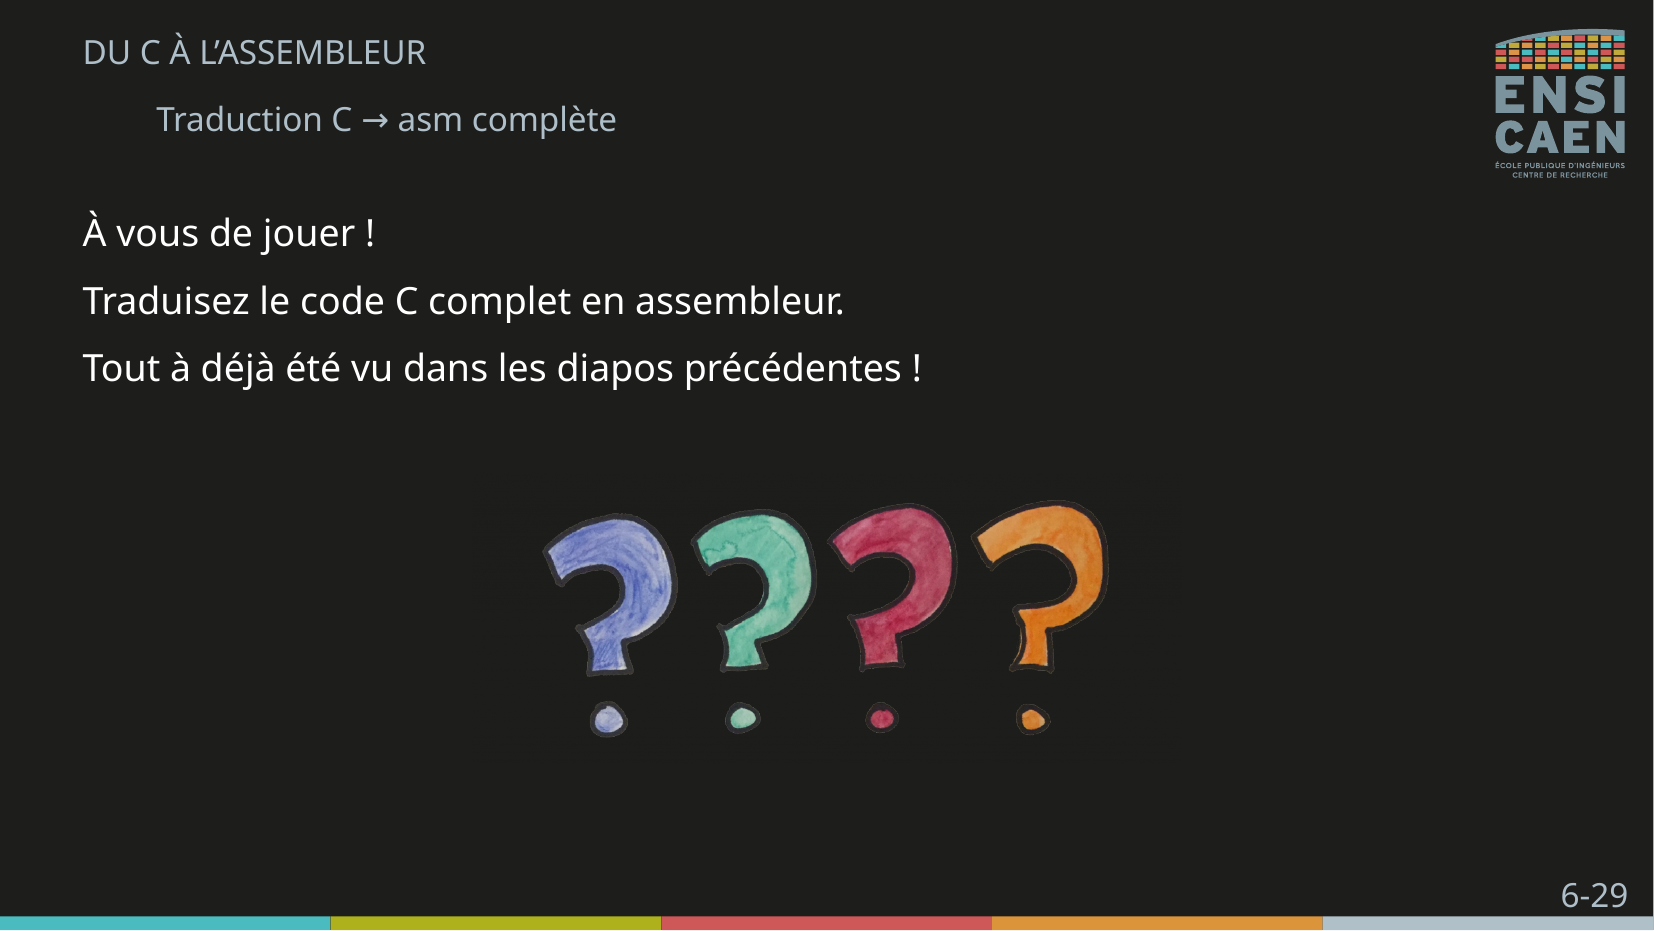

# DU C À L’ASSEMBLEUR Traduction C → asm complète
À vous de jouer !
Traduisez le code C complet en assembleur.
Tout à déjà été vu dans les diapos précédentes !